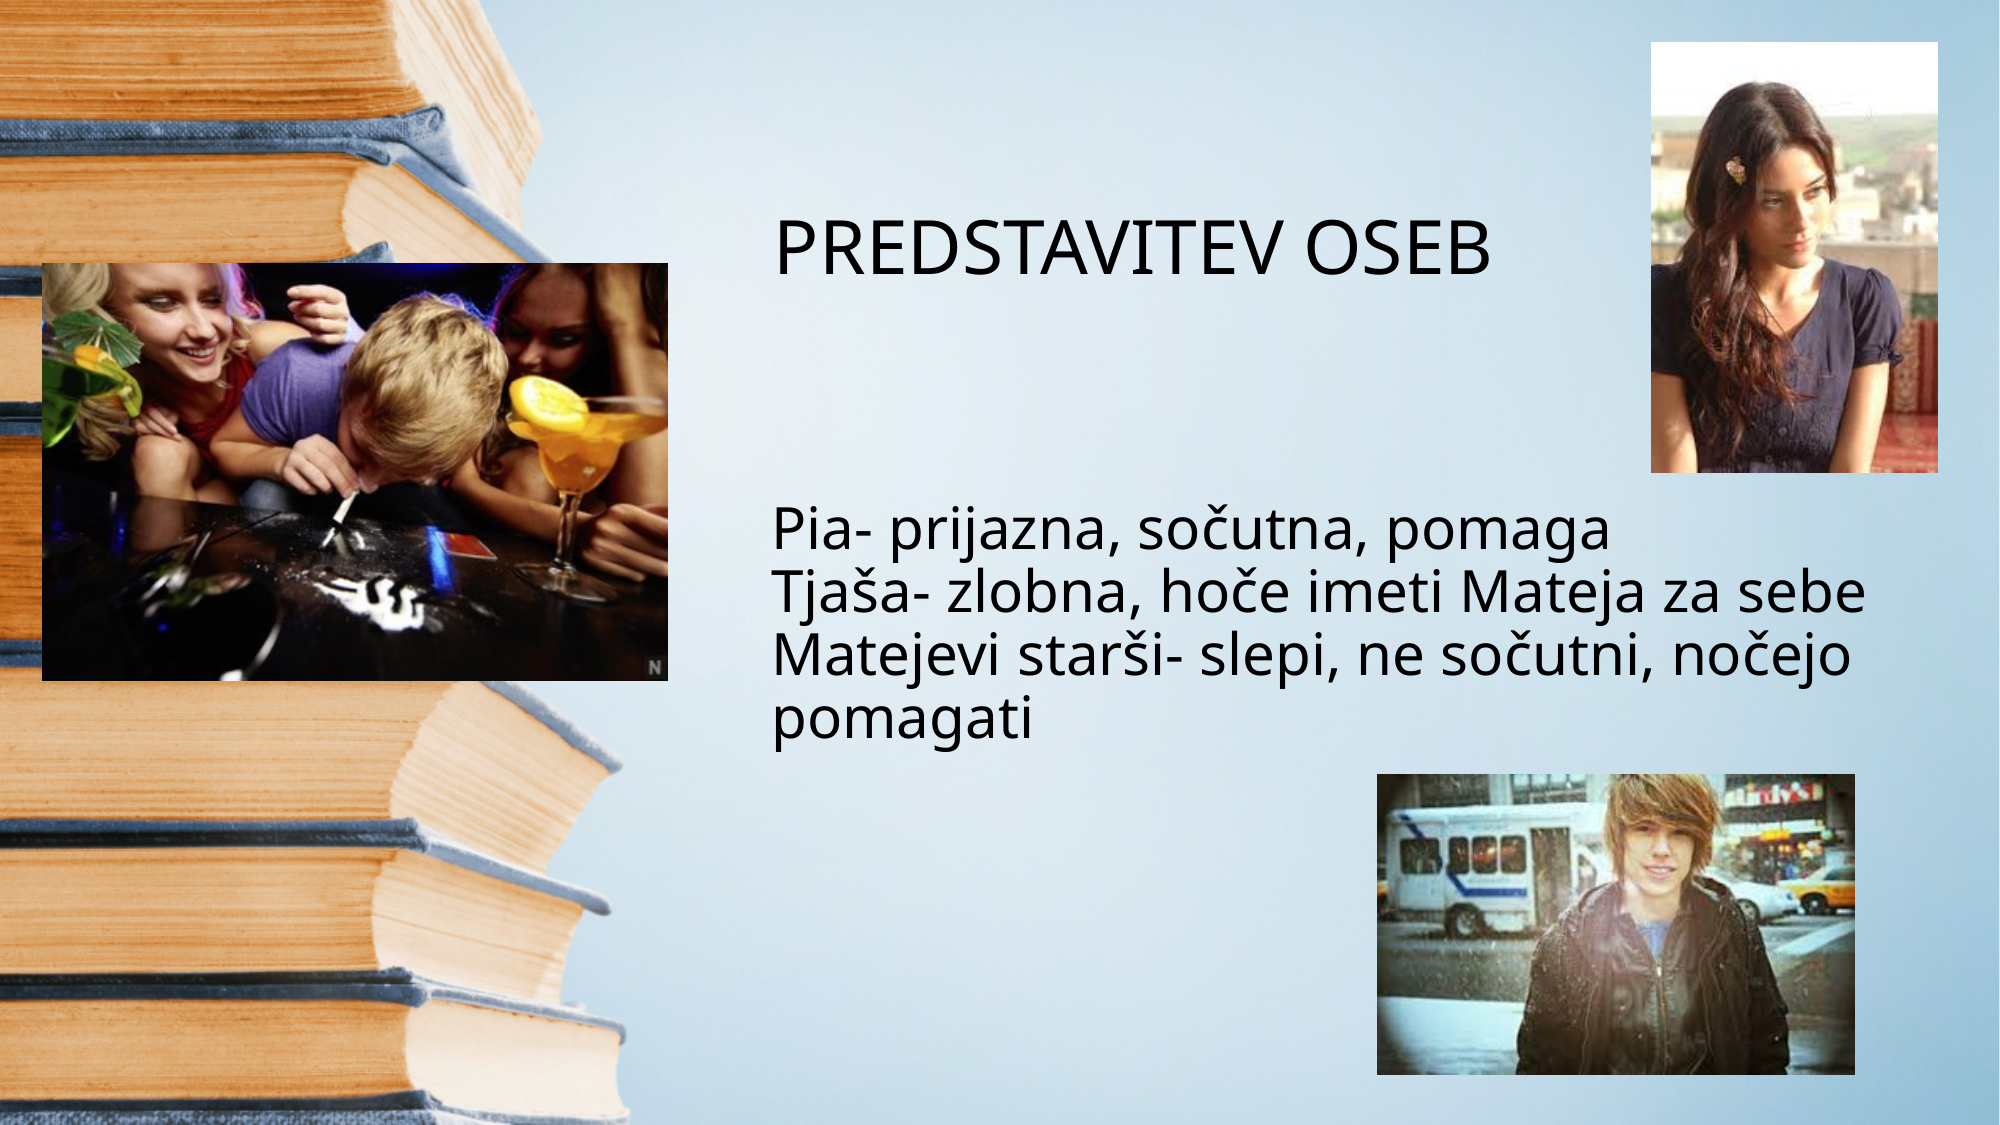

PREDSTAVITEV OSEB
# Pia- prijazna, sočutna, pomaga Tjaša- zlobna, hoče imeti Mateja za sebe Matejevi starši- slepi, ne sočutni, nočejo pomagati